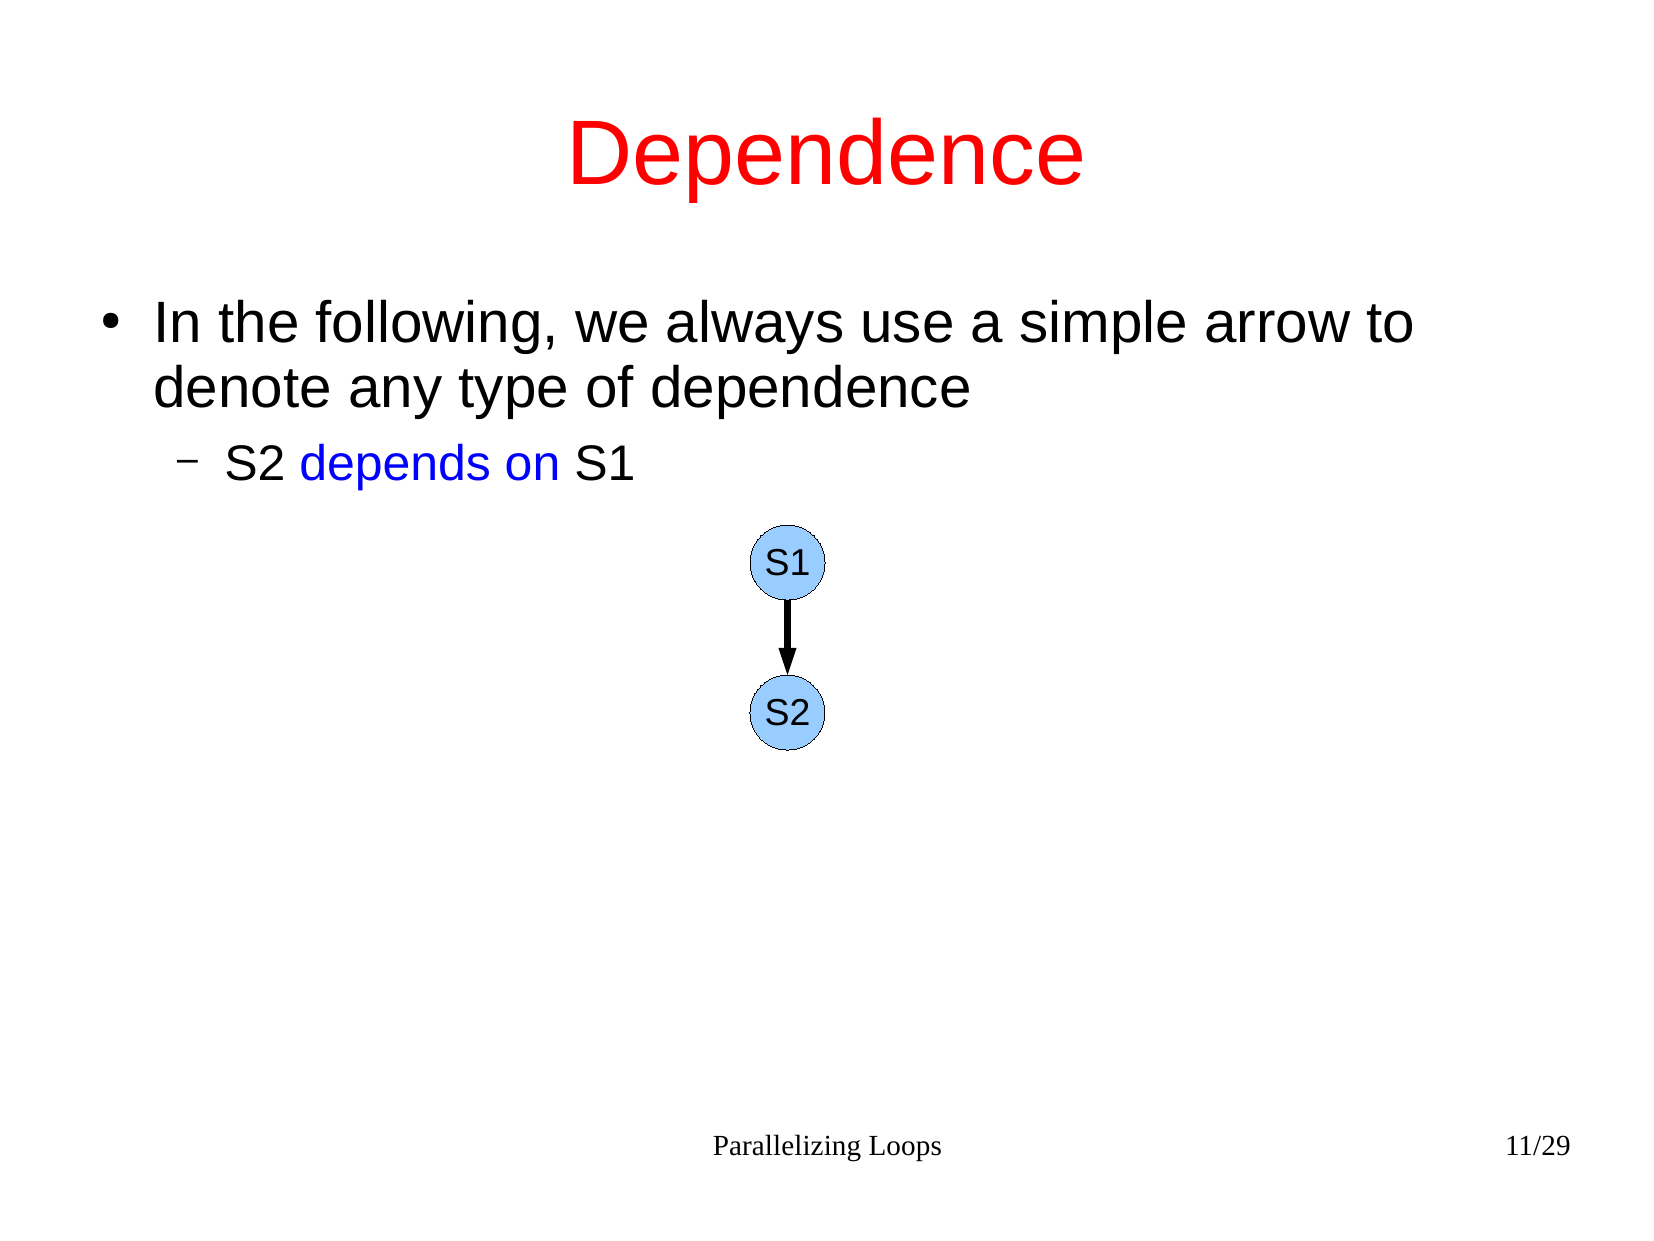

# Dependence
In the following, we always use a simple arrow to denote any type of dependence
S2 depends on S1
S1
S2
Parallelizing Loops
11